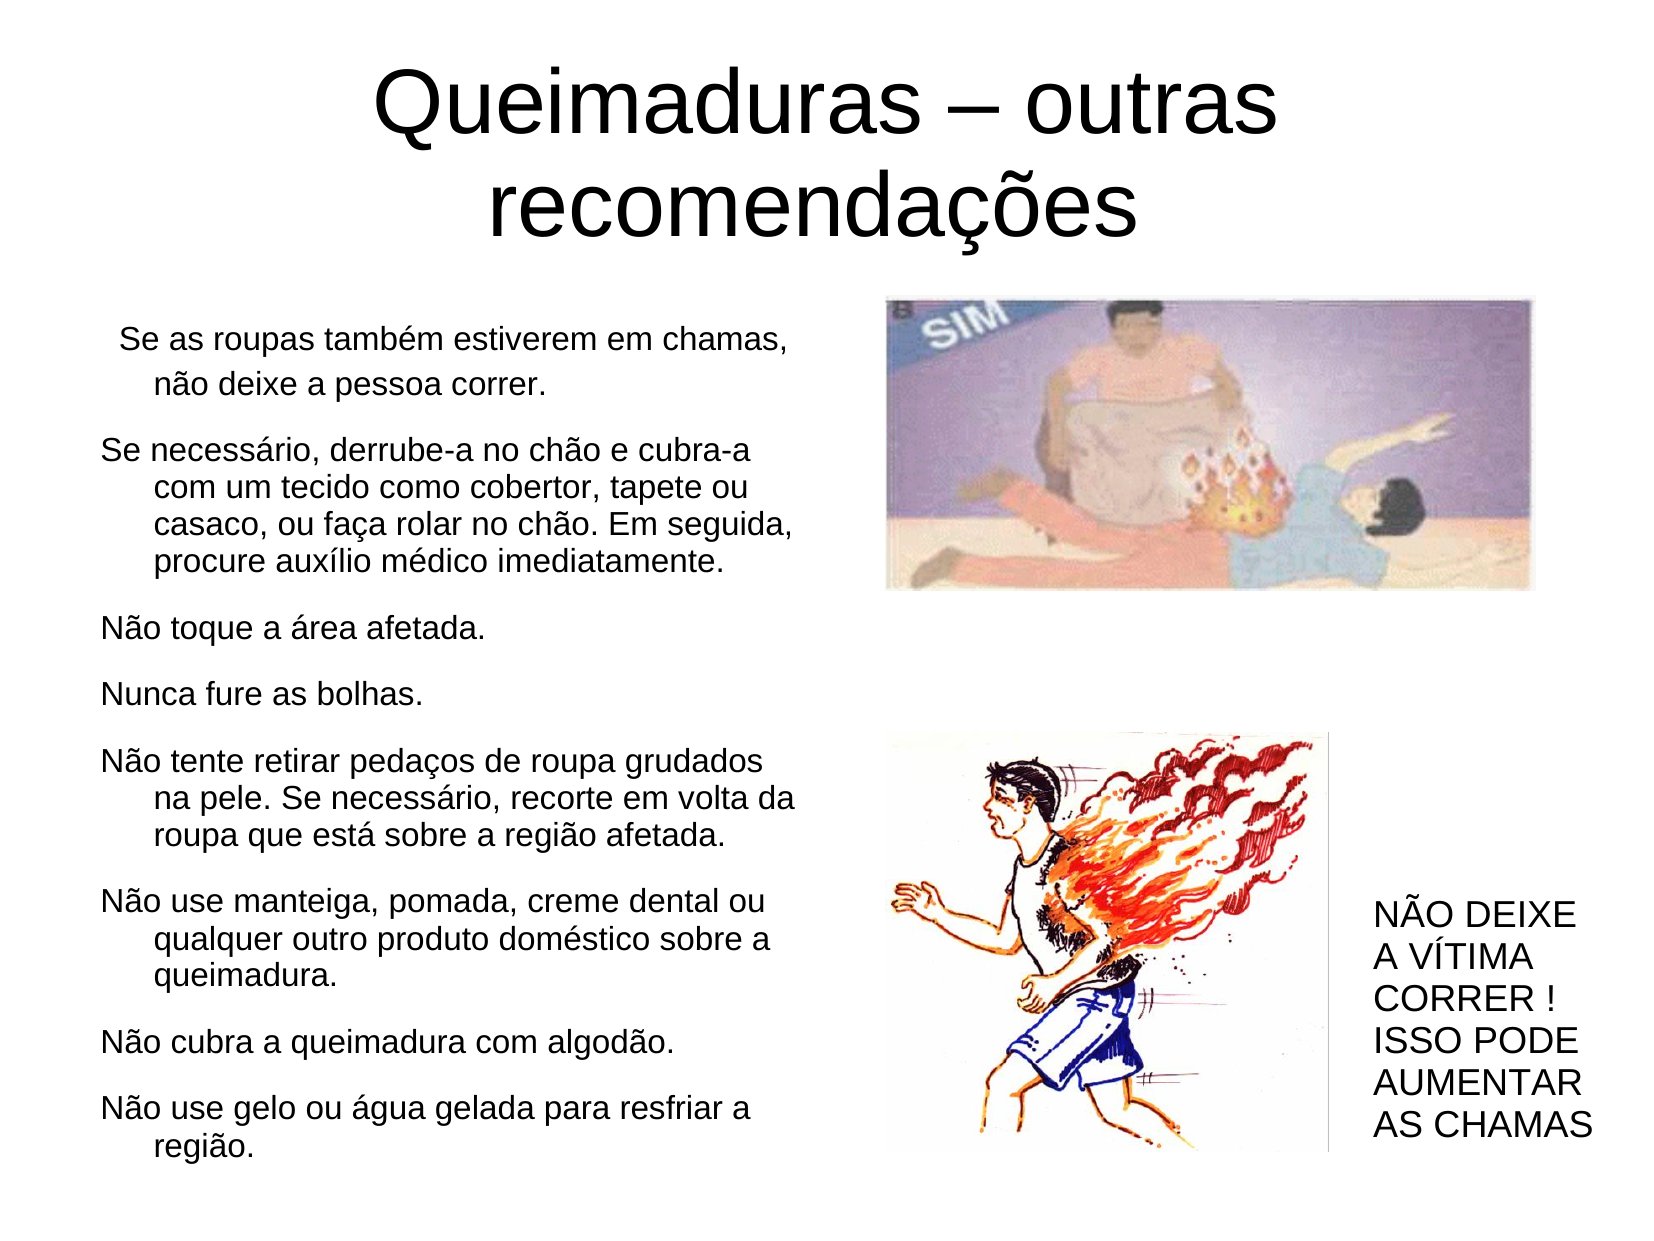

# Queimaduras – outras recomendações
 Se as roupas também estiverem em chamas, não deixe a pessoa correr.
Se necessário, derrube-a no chão e cubra-a com um tecido como cobertor, tapete ou casaco, ou faça rolar no chão. Em seguida, procure auxílio médico imediatamente.
Não toque a área afetada.
Nunca fure as bolhas.
Não tente retirar pedaços de roupa grudados na pele. Se necessário, recorte em volta da roupa que está sobre a região afetada.
Não use manteiga, pomada, creme dental ou qualquer outro produto doméstico sobre a queimadura.
Não cubra a queimadura com algodão.
Não use gelo ou água gelada para resfriar a região.
NÃO DEIXE
A VÍTIMA
CORRER !
ISSO PODE
AUMENTAR
AS CHAMAS